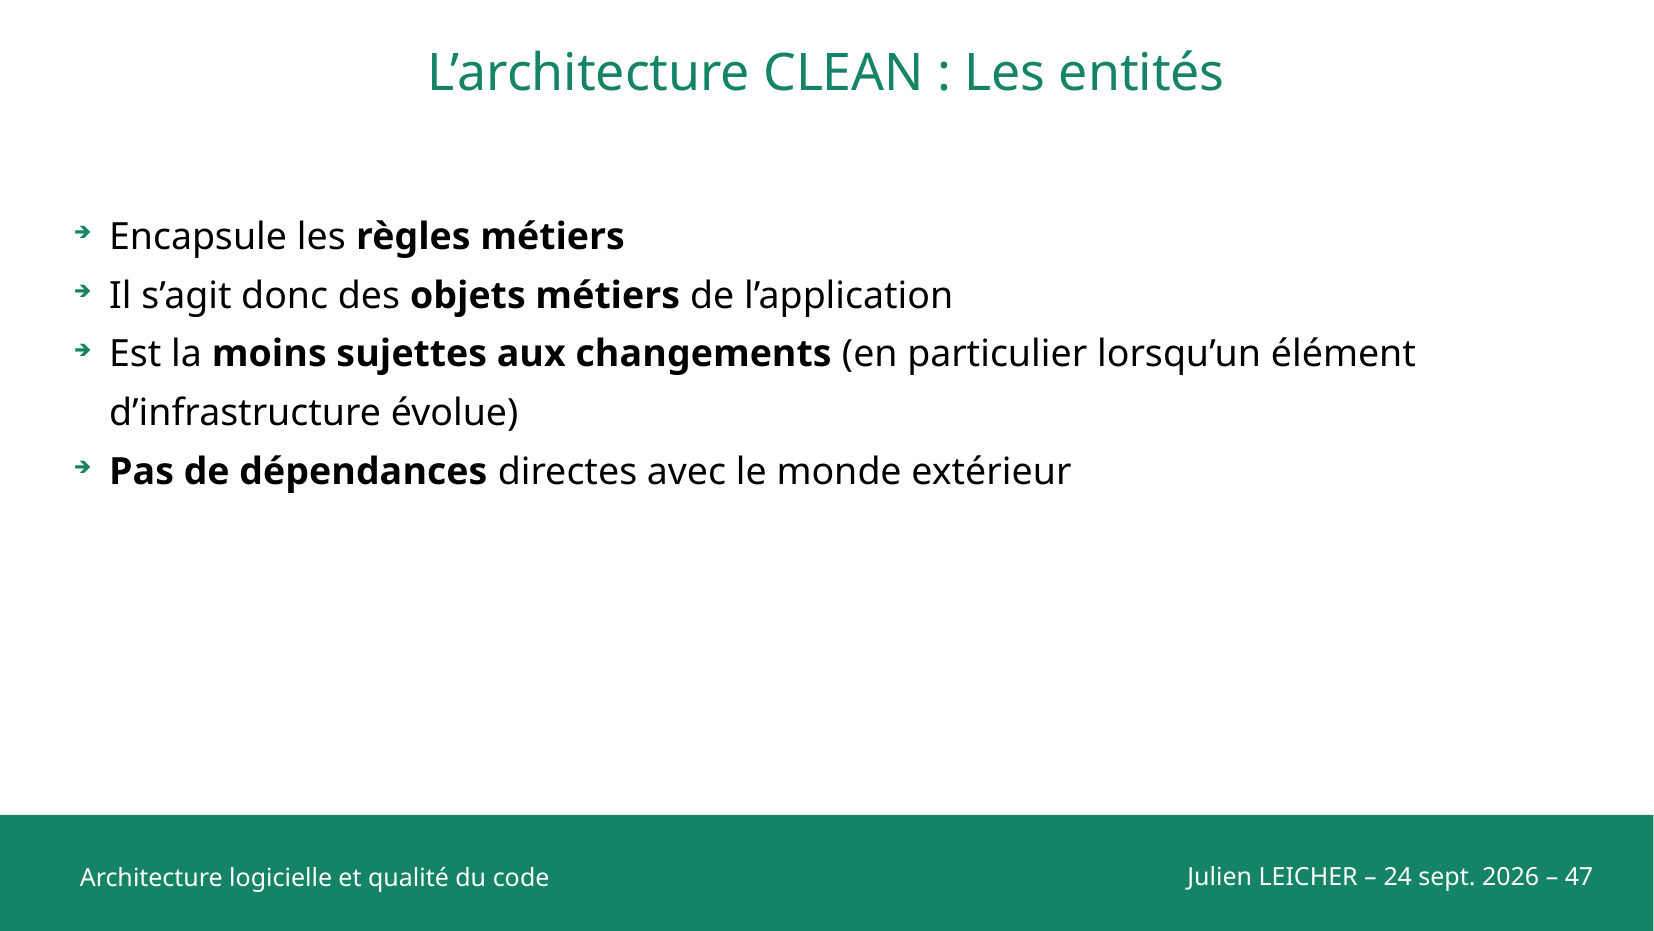

L’architecture CLEAN : Les entités
Encapsule les règles métiers
Il s’agit donc des objets métiers de l’application
Est la moins sujettes aux changements (en particulier lorsqu’un élément d’infrastructure évolue)
Pas de dépendances directes avec le monde extérieur
Julien LEICHER – –
Architecture logicielle et qualité du code